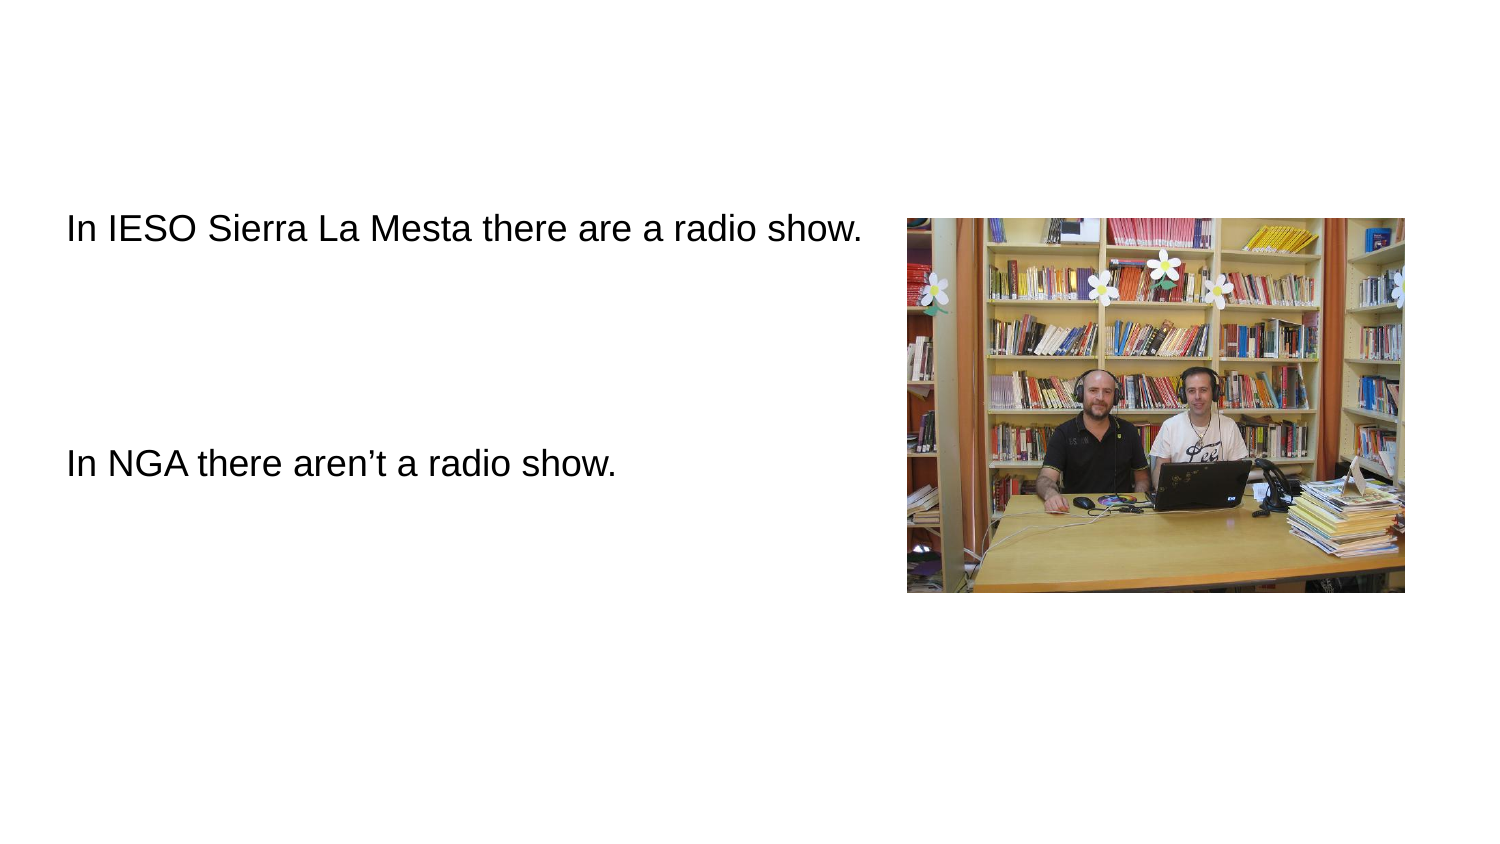

# In IESO Sierra La Mesta there are a radio show.
In NGA there aren’t a radio show.